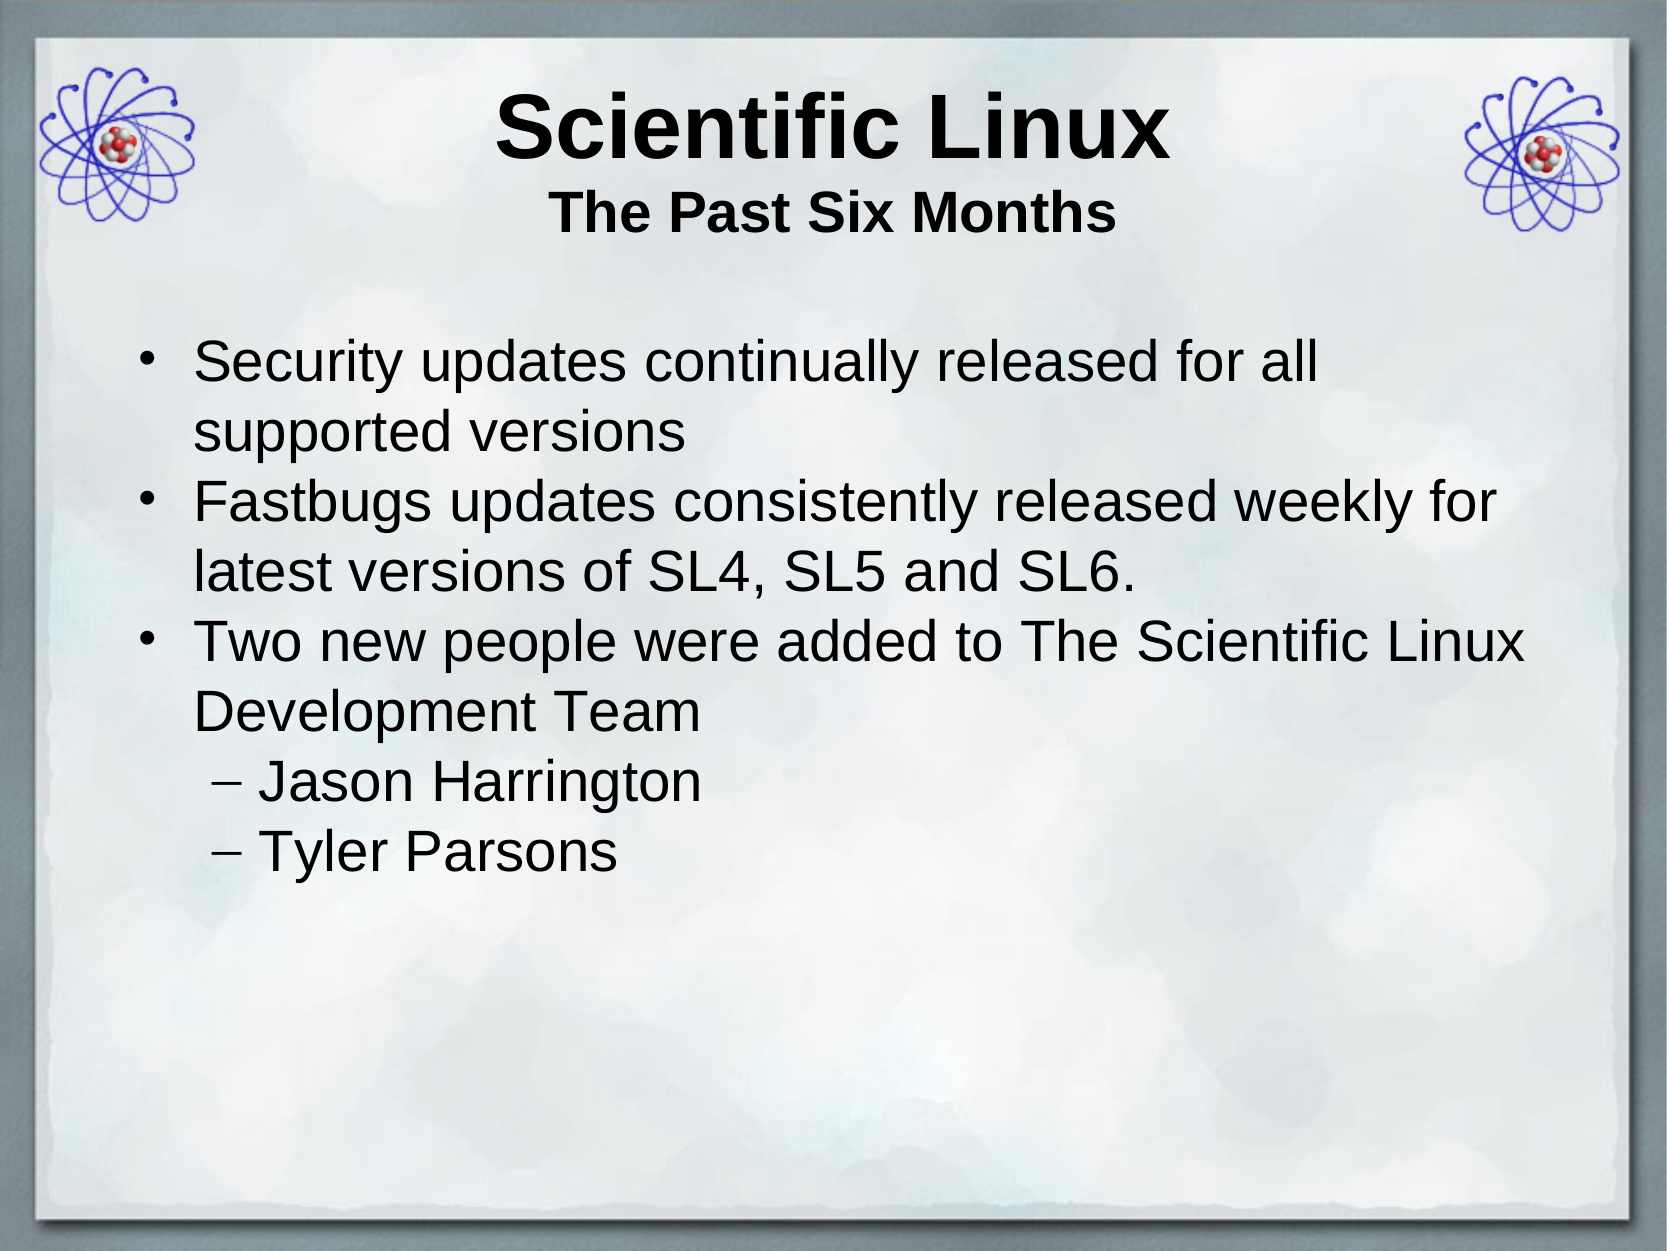

# Scientific Linux The Past Six Months
Security updates continually released for all supported versions
Fastbugs updates consistently released weekly for latest versions of SL4, SL5 and SL6.
Two new people were added to The Scientific Linux Development Team
Jason Harrington
Tyler Parsons